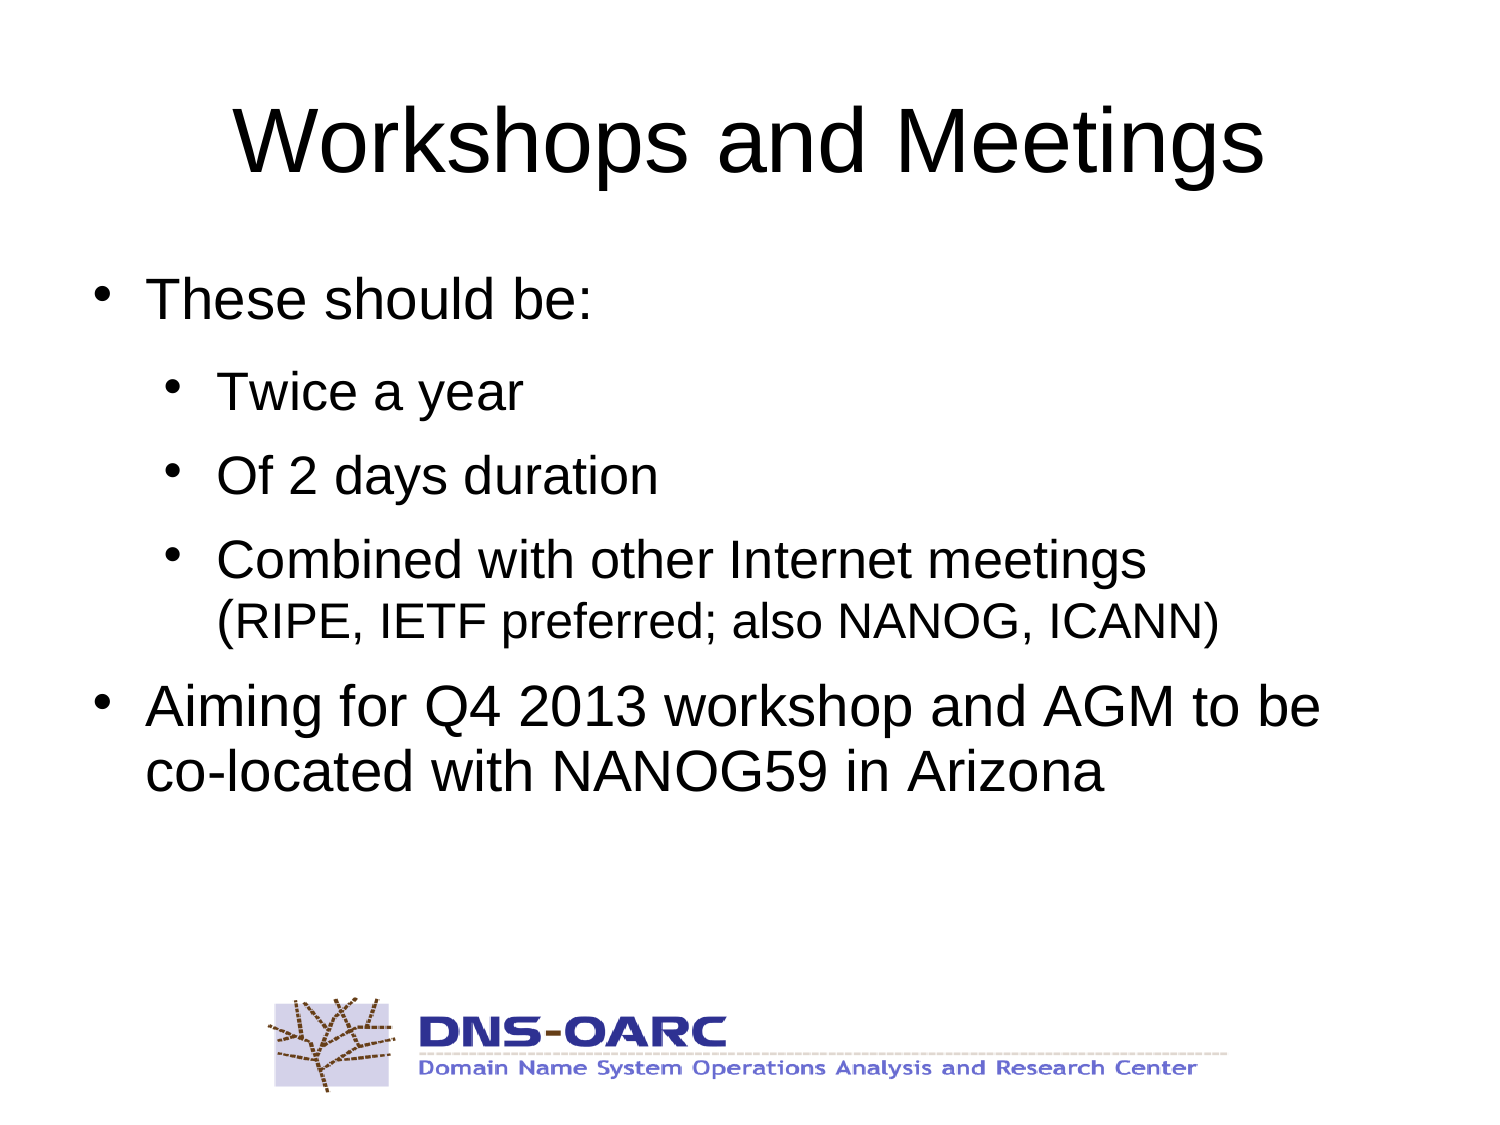

# Workshops and Meetings
These should be:
Twice a year
Of 2 days duration
Combined with other Internet meetings
(RIPE, IETF preferred; also NANOG, ICANN)
Aiming for Q4 2013 workshop and AGM to be
co-located with NANOG59 in Arizona